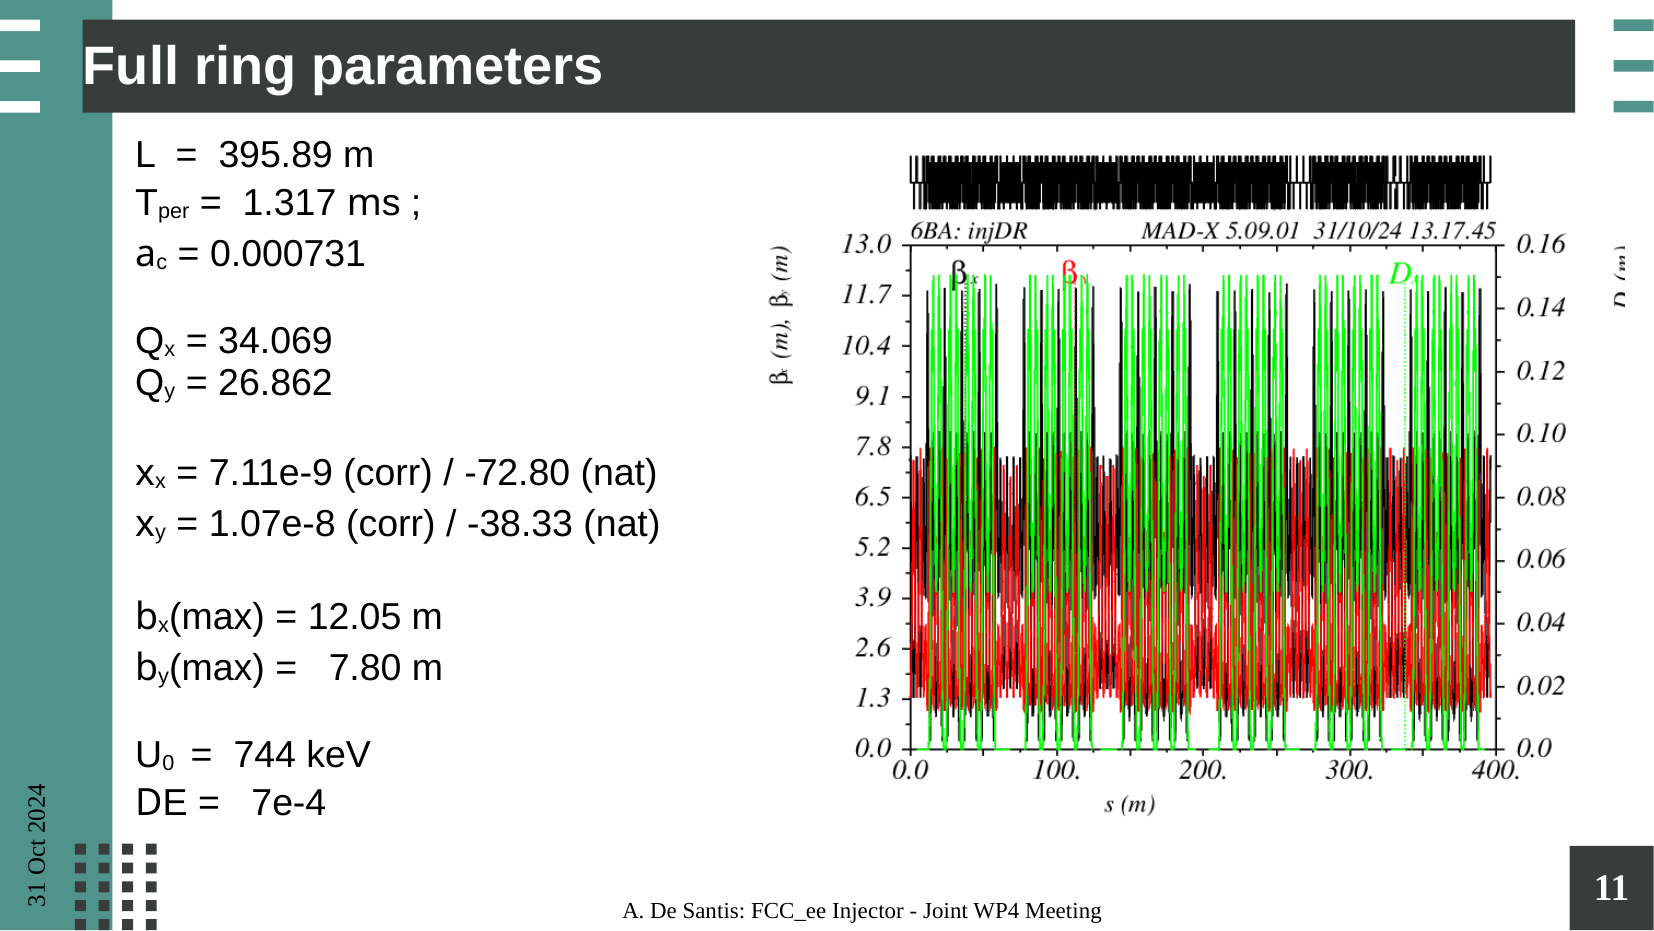

# Full ring parameters
L = 395.89 m
Tper = 1.317 ms ;
ac = 0.000731
Qx = 34.069
Qy = 26.862
xx = 7.11e-9 (corr) / -72.80 (nat)
xy = 1.07e-8 (corr) / -38.33 (nat)
bx(max) = 12.05 m
by(max) = 7.80 m
U0 = 744 keV
DE = 7e-4
31 Oct 2024
11
A. De Santis: FCC_ee Injector - Joint WP4 Meeting